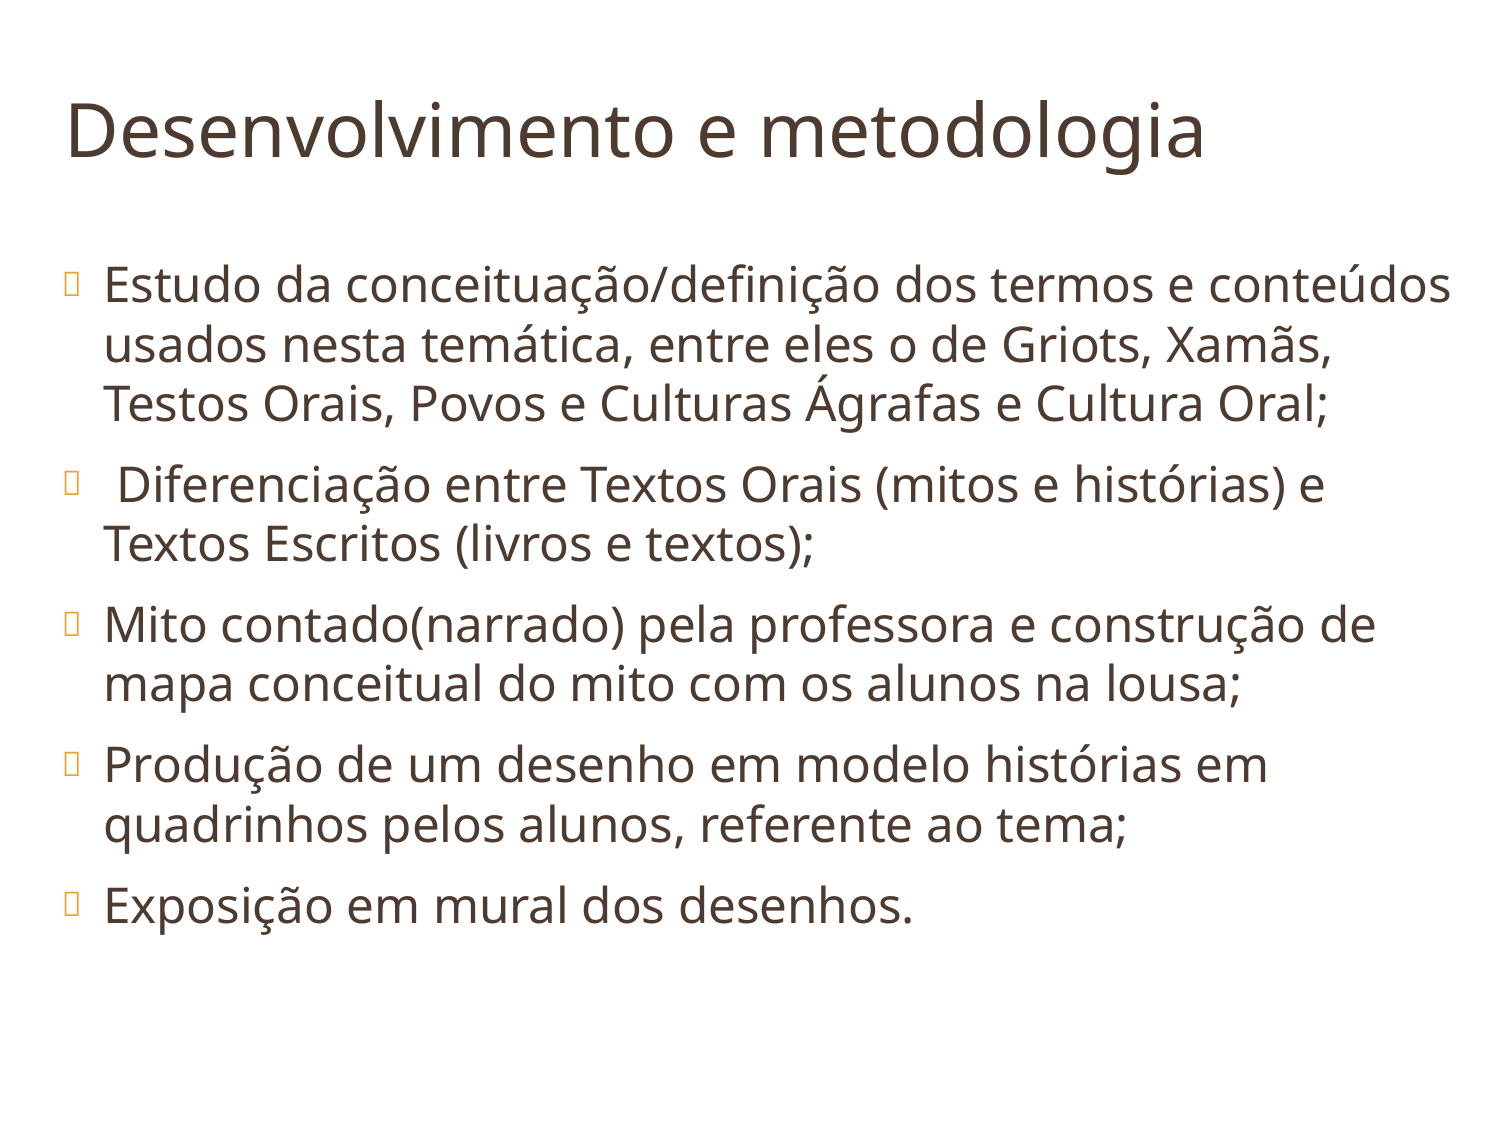

# Desenvolvimento e metodologia
Estudo da conceituação/definição dos termos e conteúdos usados nesta temática, entre eles o de Griots, Xamãs, Testos Orais, Povos e Culturas Ágrafas e Cultura Oral;
 Diferenciação entre Textos Orais (mitos e histórias) e Textos Escritos (livros e textos);
Mito contado(narrado) pela professora e construção de mapa conceitual do mito com os alunos na lousa;
Produção de um desenho em modelo histórias em quadrinhos pelos alunos, referente ao tema;
Exposição em mural dos desenhos.